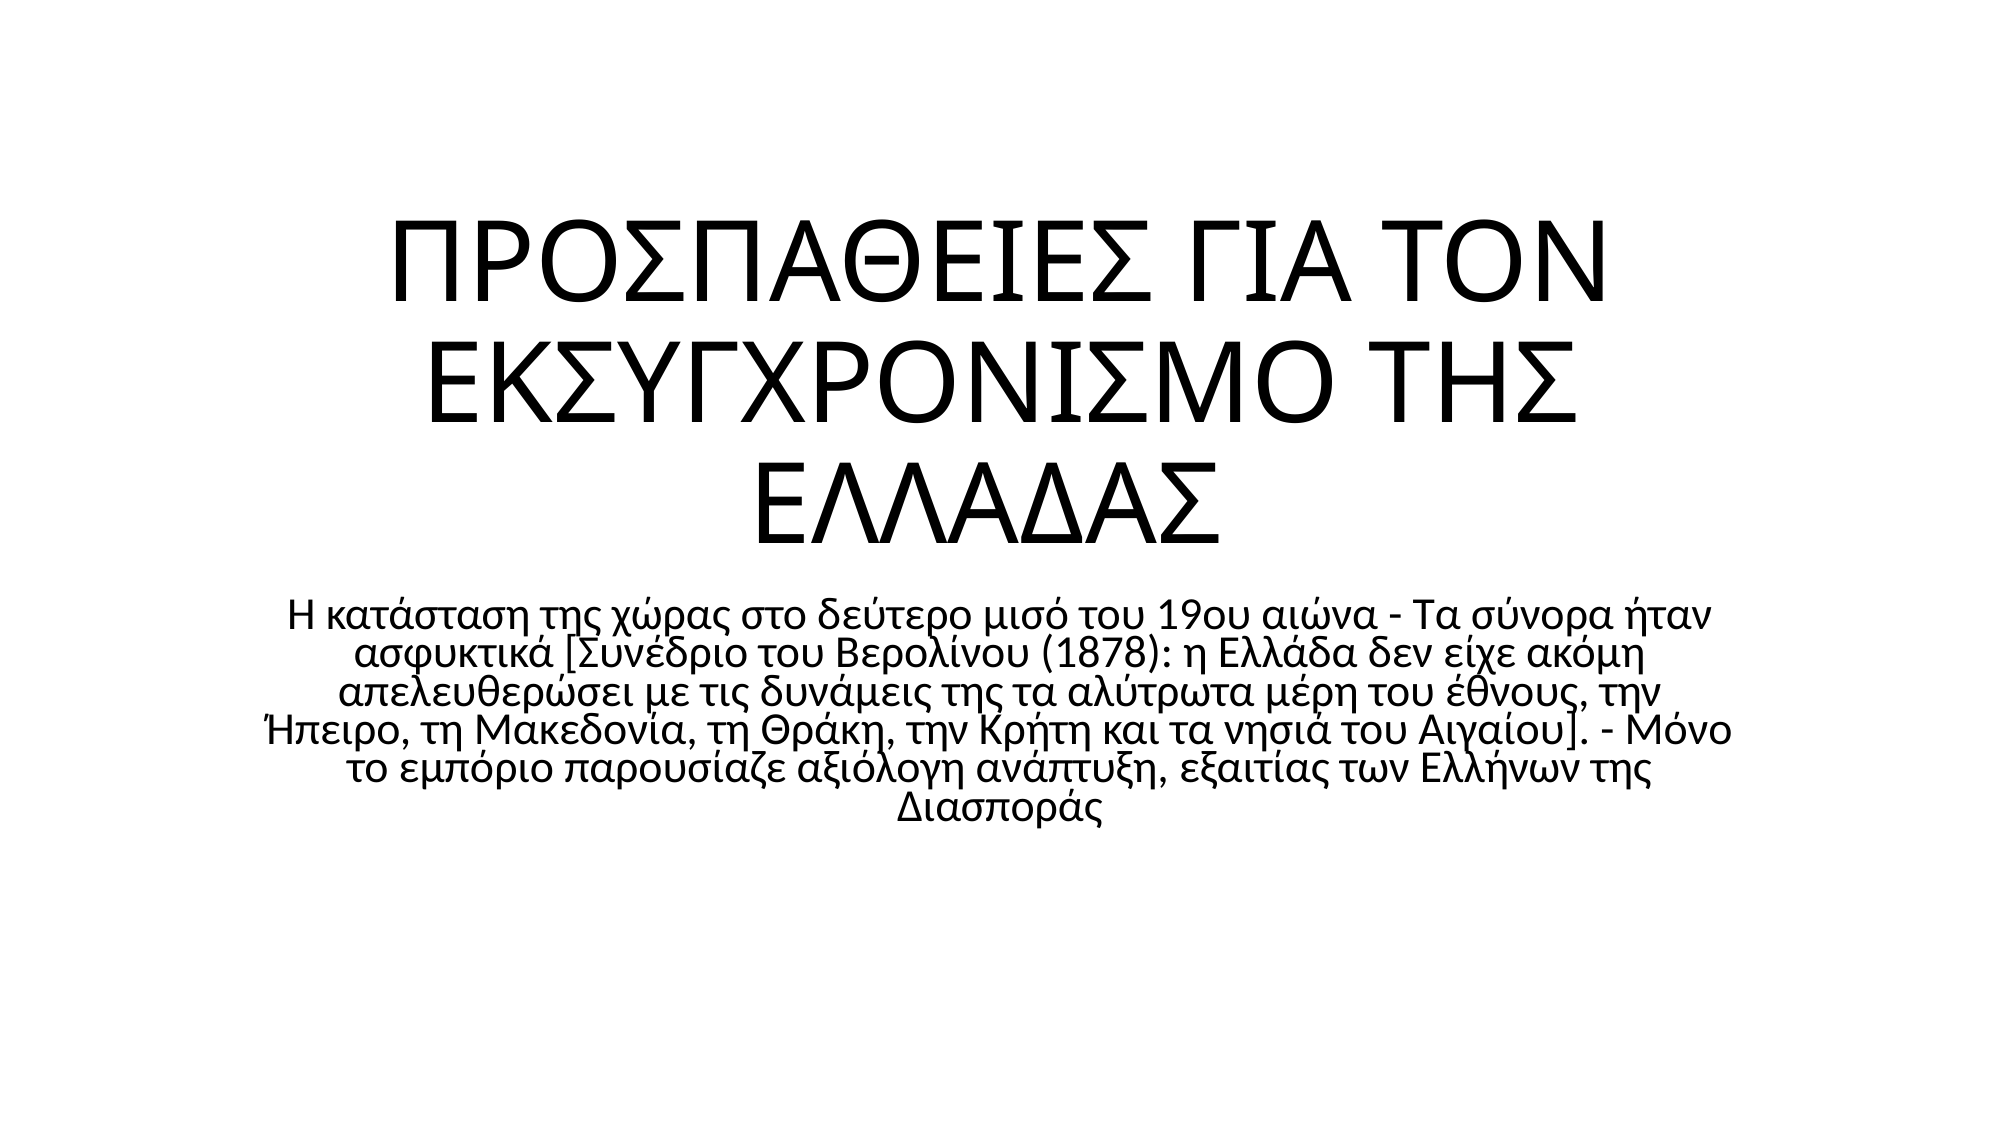

# ΠΡΟΣΠΑΘΕΙΕΣ ΓΙΑ ΤΟΝ ΕΚΣΥΓΧΡΟΝΙΣΜΟ ΤΗΣ ΕΛΛΑΔΑΣ
Η κατάσταση της χώρας στο δεύτερο μισό του 19ου αιώνα - Τα σύνορα ήταν ασφυκτικά [Συνέδριο του Βερολίνου (1878): η Ελλάδα δεν είχε ακόμη απελευθερώσει με τις δυνάμεις της τα αλύτρωτα μέρη του έθνους, την Ήπειρο, τη Μακεδονία, τη Θράκη, την Κρήτη και τα νησιά του Αιγαίου]. - Μόνο το εμπόριο παρουσίαζε αξιόλογη ανάπτυξη, εξαιτίας των Ελλήνων της Διασποράς